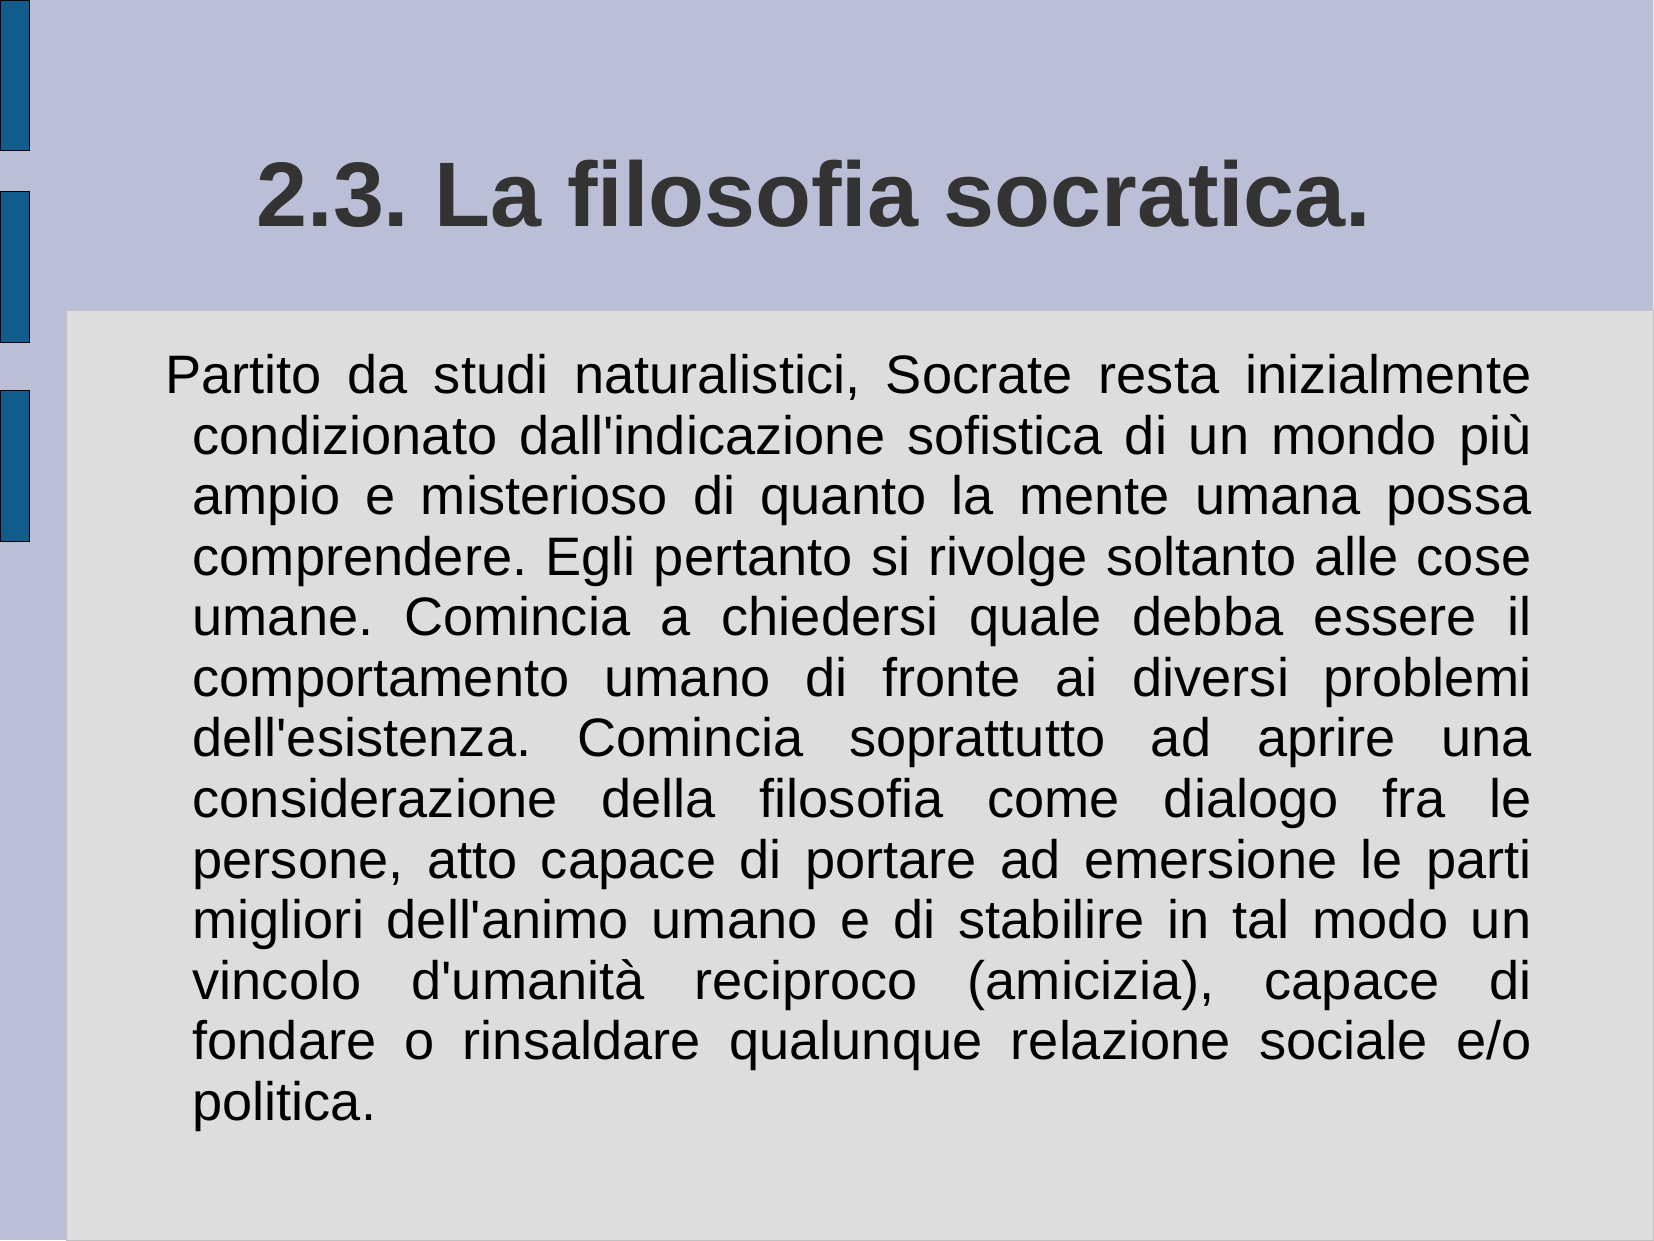

# 2.3. La filosofia socratica.
 Partito da studi naturalistici, Socrate resta inizialmente condizionato dall'indicazione sofistica di un mondo più ampio e misterioso di quanto la mente umana possa comprendere. Egli pertanto si rivolge soltanto alle cose umane. Comincia a chiedersi quale debba essere il comportamento umano di fronte ai diversi problemi dell'esistenza. Comincia soprattutto ad aprire una considerazione della filosofia come dialogo fra le persone, atto capace di portare ad emersione le parti migliori dell'animo umano e di stabilire in tal modo un vincolo d'umanità reciproco (amicizia), capace di fondare o rinsaldare qualunque relazione sociale e/o politica.